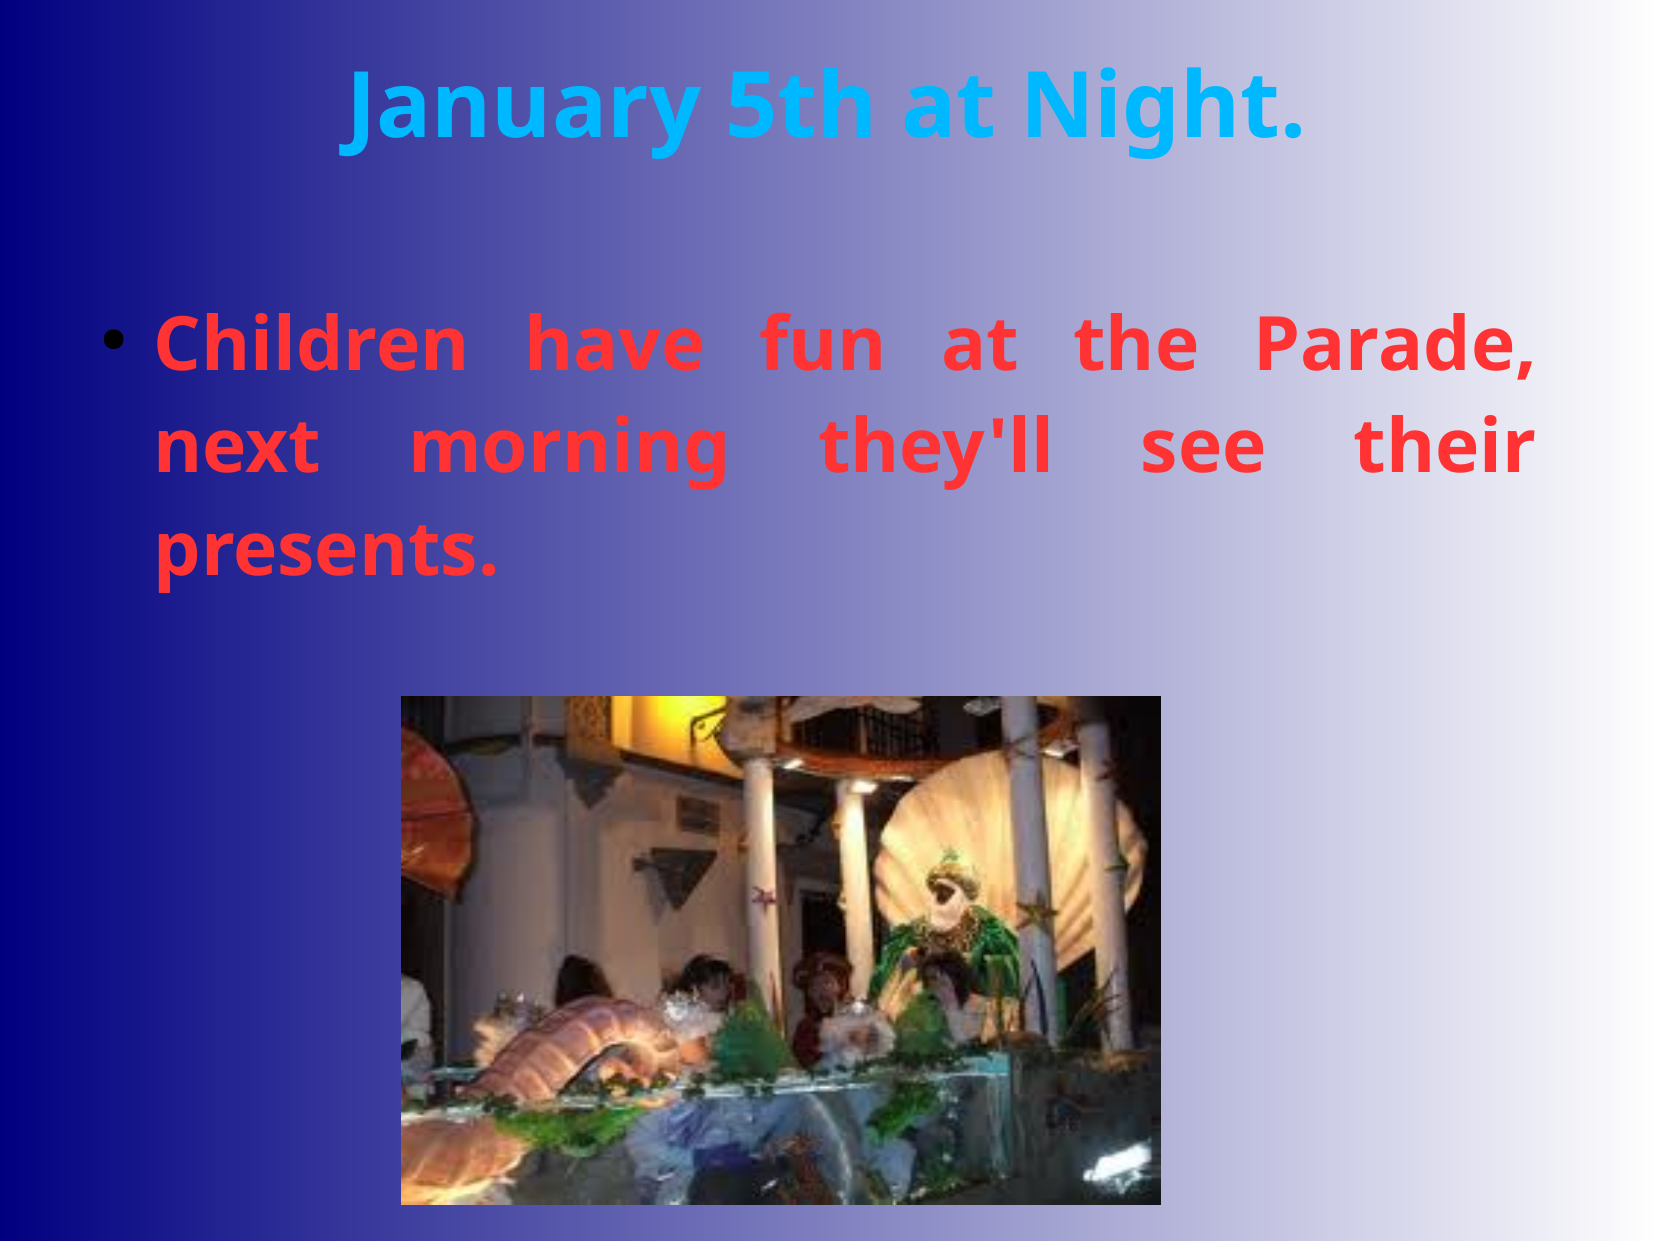

# January 5th at Night.
Children have fun at the Parade, next morning they'll see their presents.